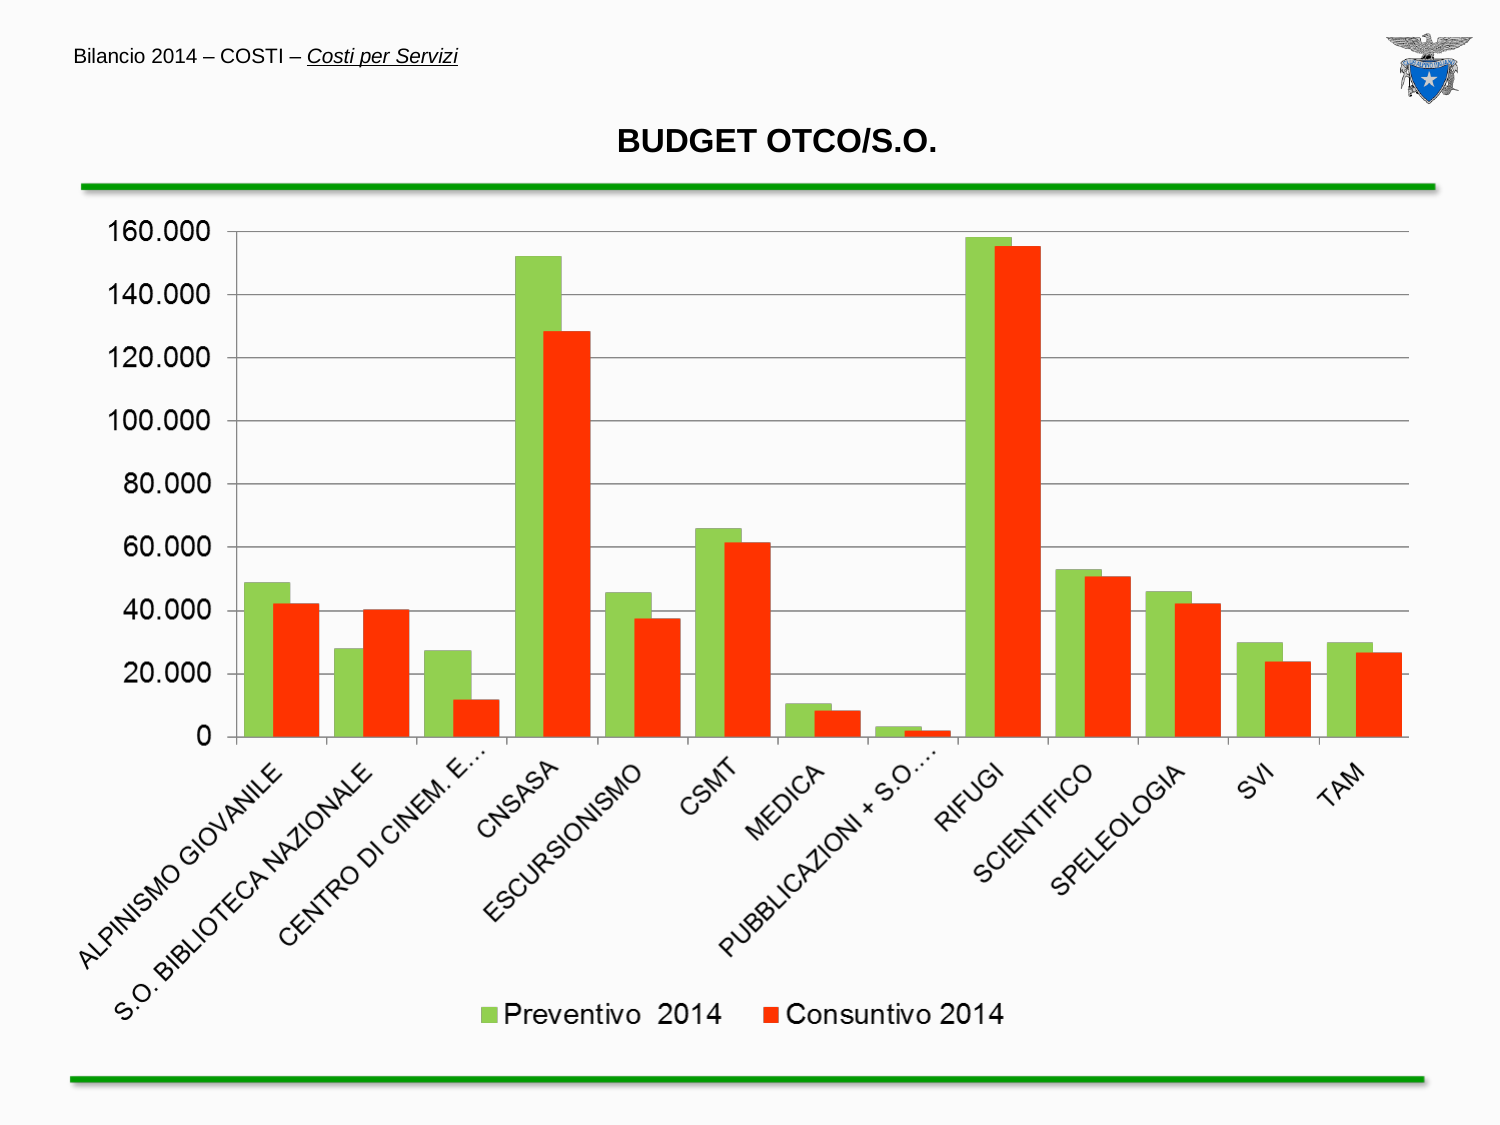

Bilancio 2014 – COSTI – Costi per Servizi
BUDGET OTCO/S.O.